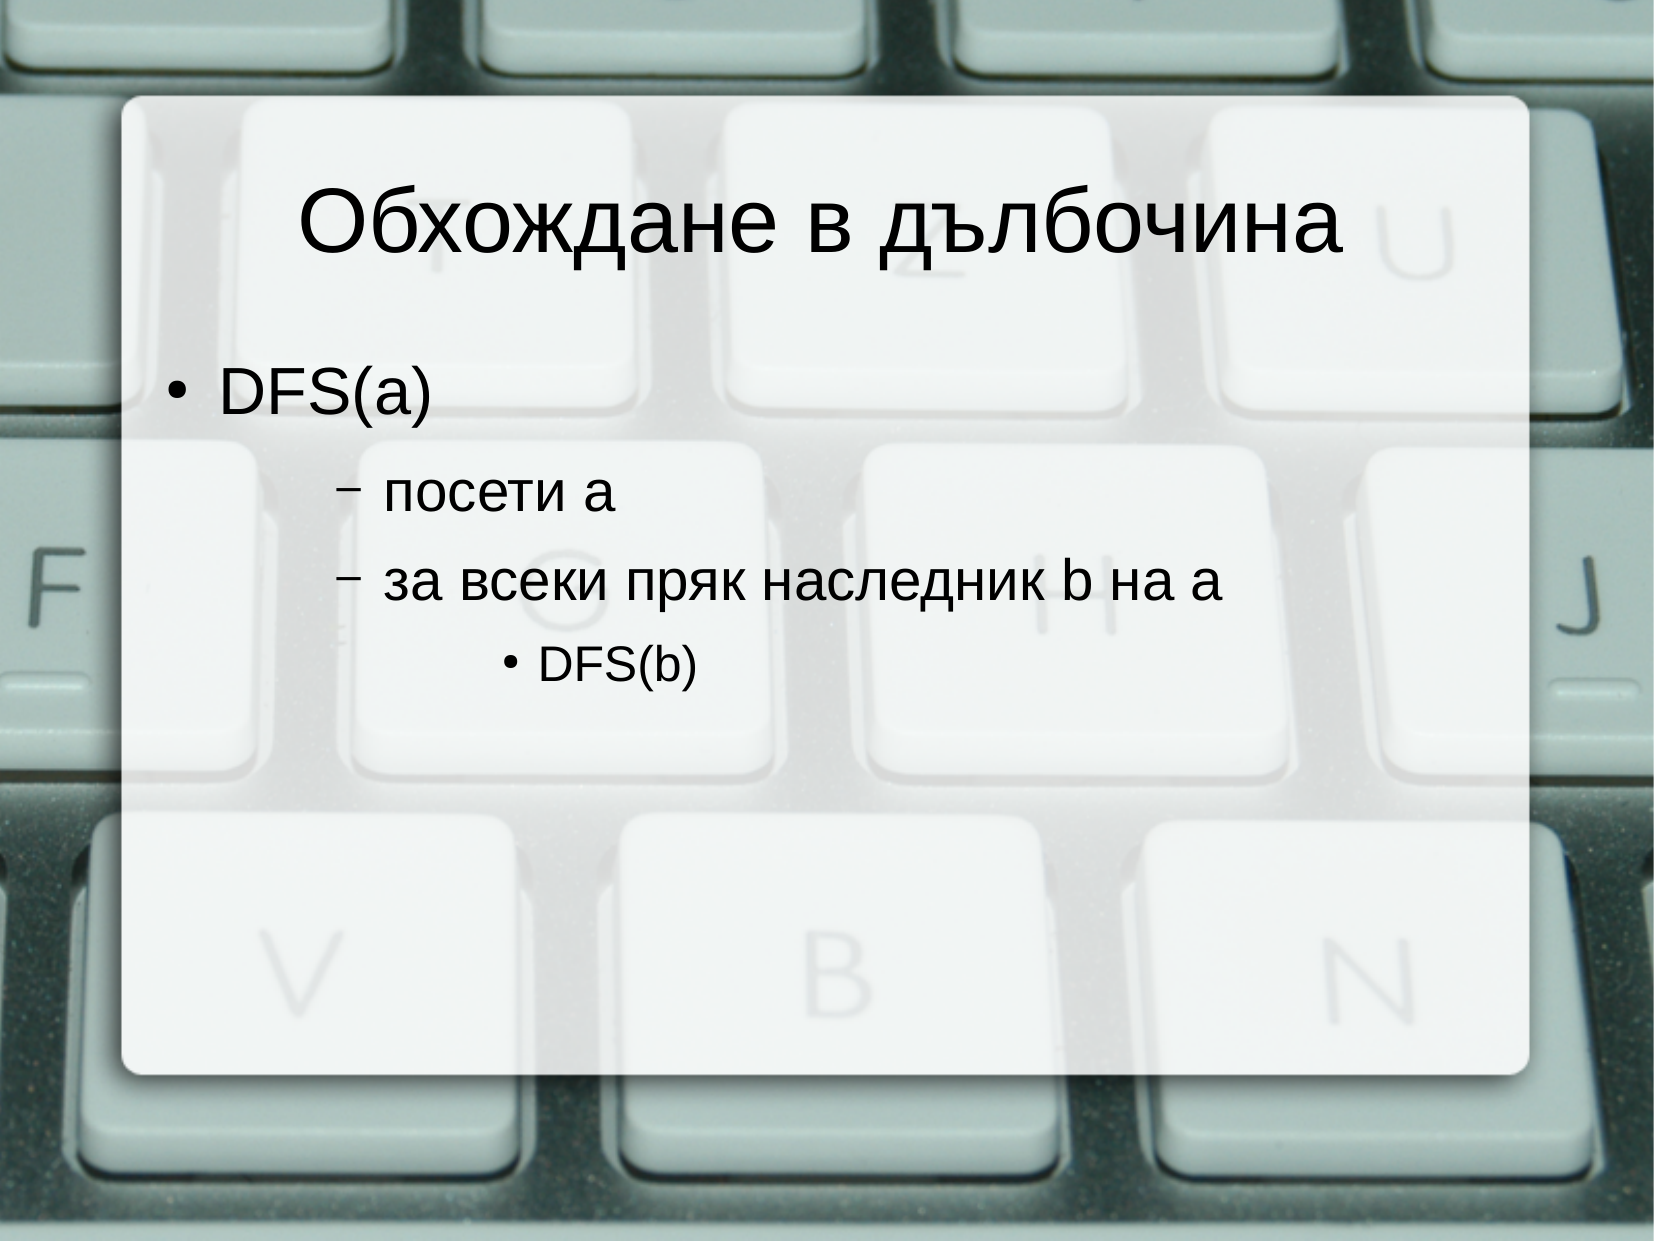

# Обхождане в дълбочина
DFS(a)
посети a
за всеки пряк наследник b на a
DFS(b)